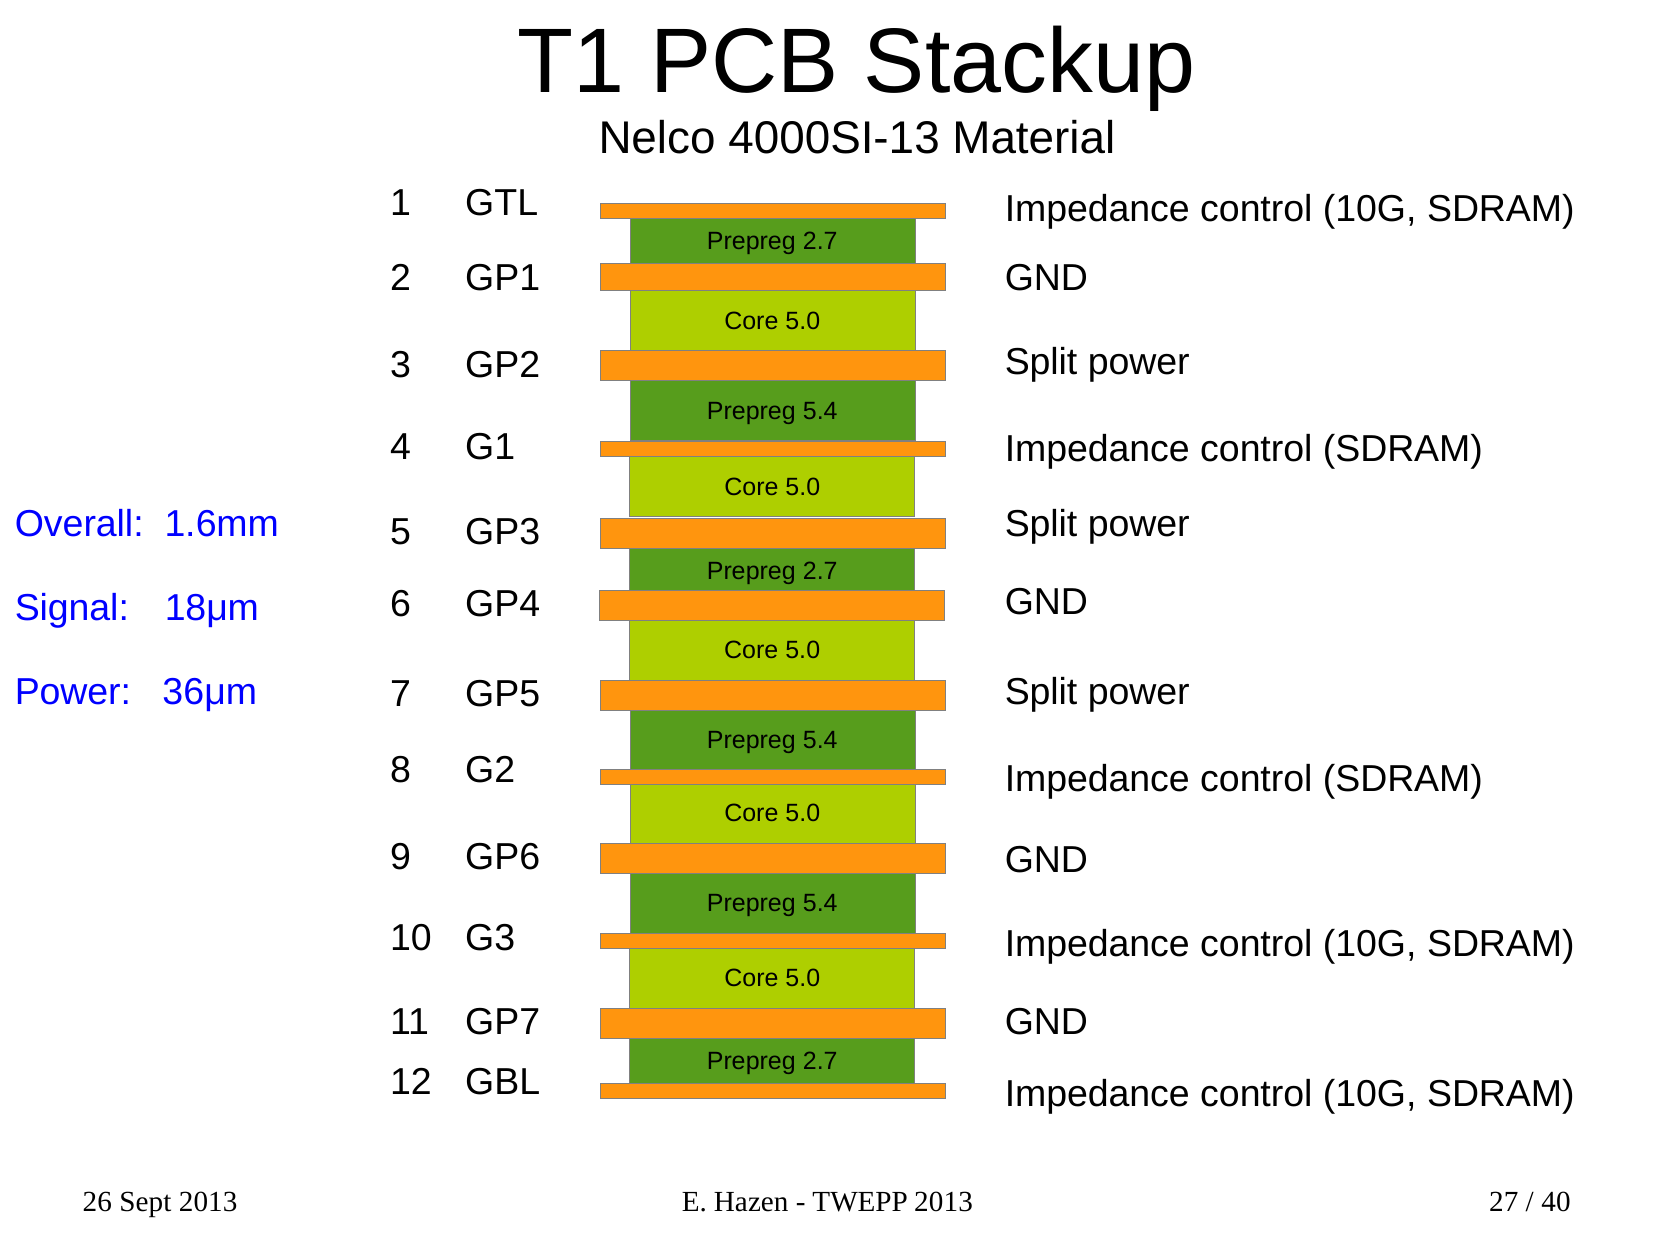

# T1 PCB Stackup Nelco 4000SI-13 Material
1	GTL
Impedance control (10G, SDRAM)
Prepreg 2.7
2	GP1
GND
Core 5.0
Split power
3	GP2
Prepreg 5.4
4	G1
Impedance control (SDRAM)
Core 5.0
Overall: 1.6mm
Signal:	18μm
Power: 36μm
Split power
5	GP3
Prepreg 2.7
GND
6	GP4
Core 5.0
Split power
7	GP5
Prepreg 5.4
8	G2
Impedance control (SDRAM)
Core 5.0
9	GP6
GND
Prepreg 5.4
10	G3
Impedance control (10G, SDRAM)
Core 5.0
11	GP7
GND
Prepreg 2.7
12	GBL
Impedance control (10G, SDRAM)
26 Sept 2013
E. Hazen - TWEPP 2013
27